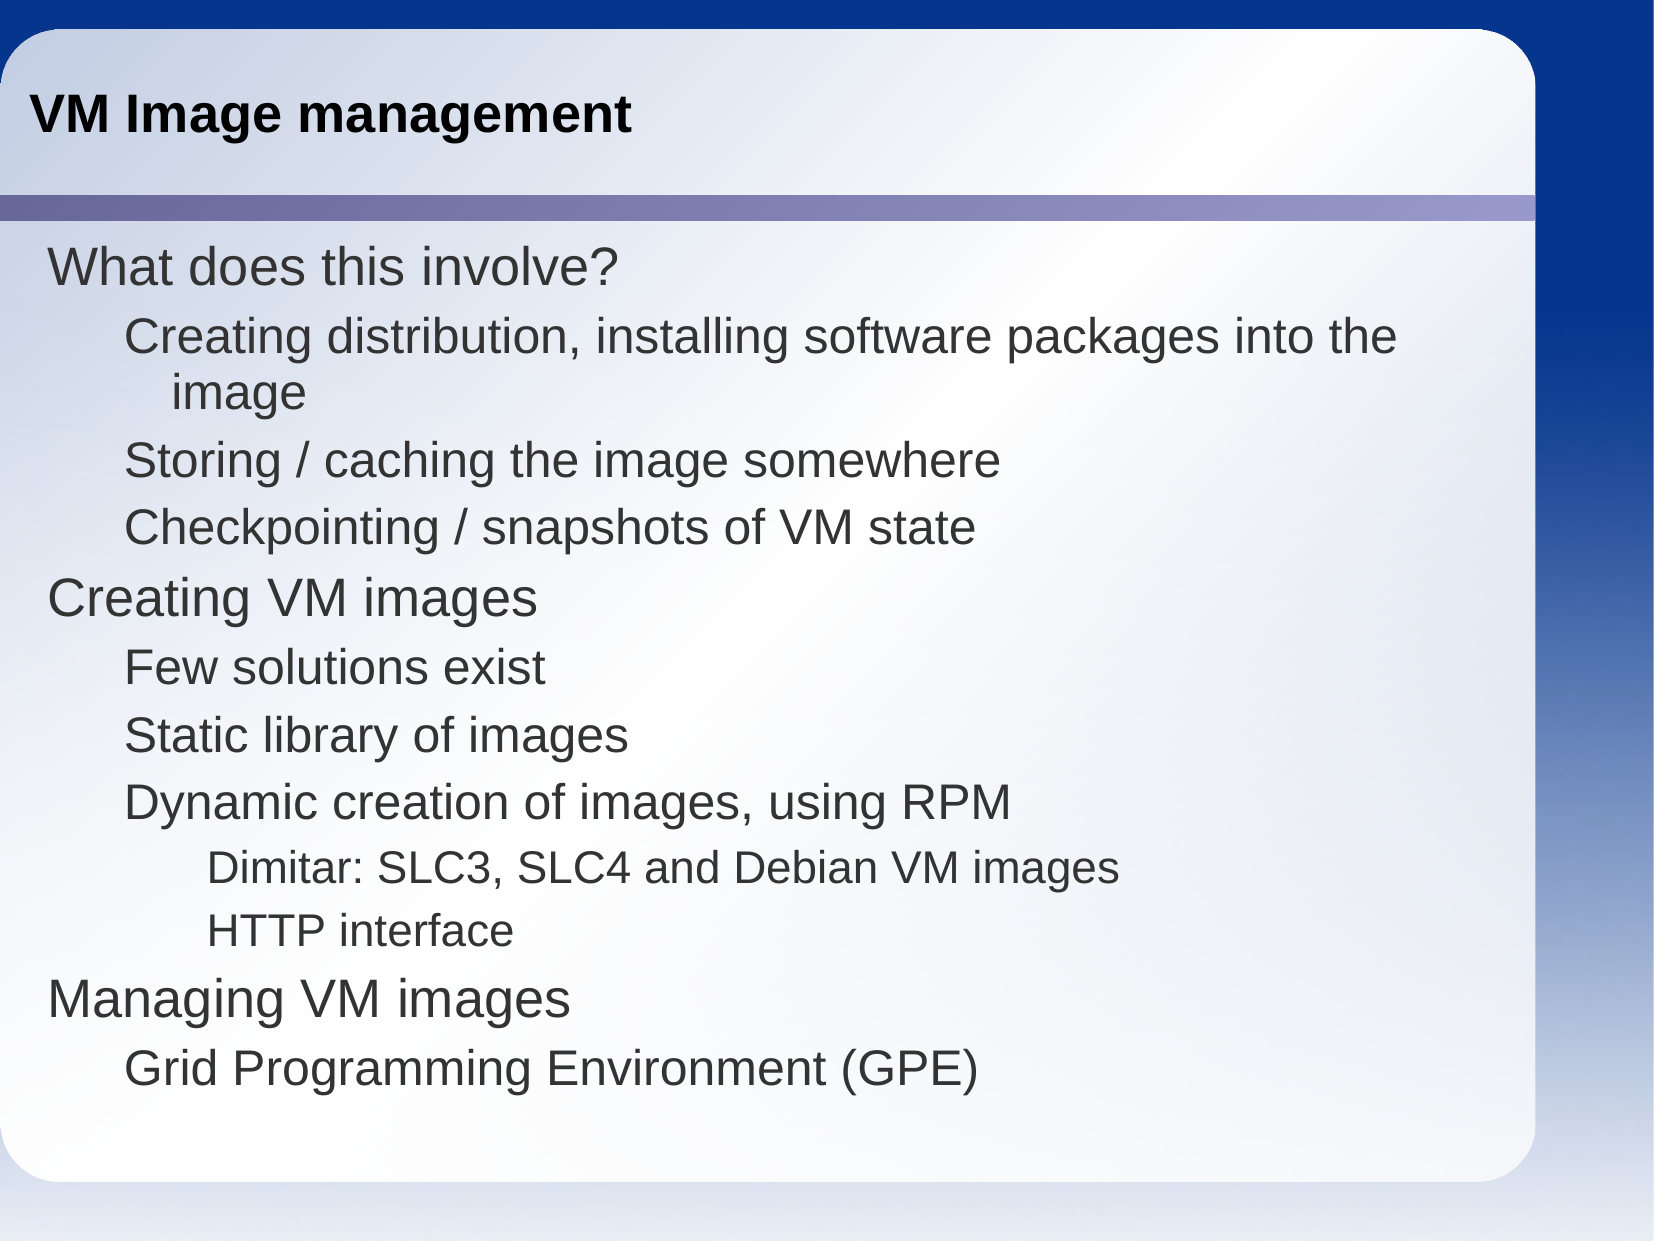

# VM Image management
What does this involve?
Creating distribution, installing software packages into the image
Storing / caching the image somewhere
Checkpointing / snapshots of VM state
Creating VM images
Few solutions exist
Static library of images
Dynamic creation of images, using RPM
Dimitar: SLC3, SLC4 and Debian VM images
HTTP interface
Managing VM images
Grid Programming Environment (GPE)